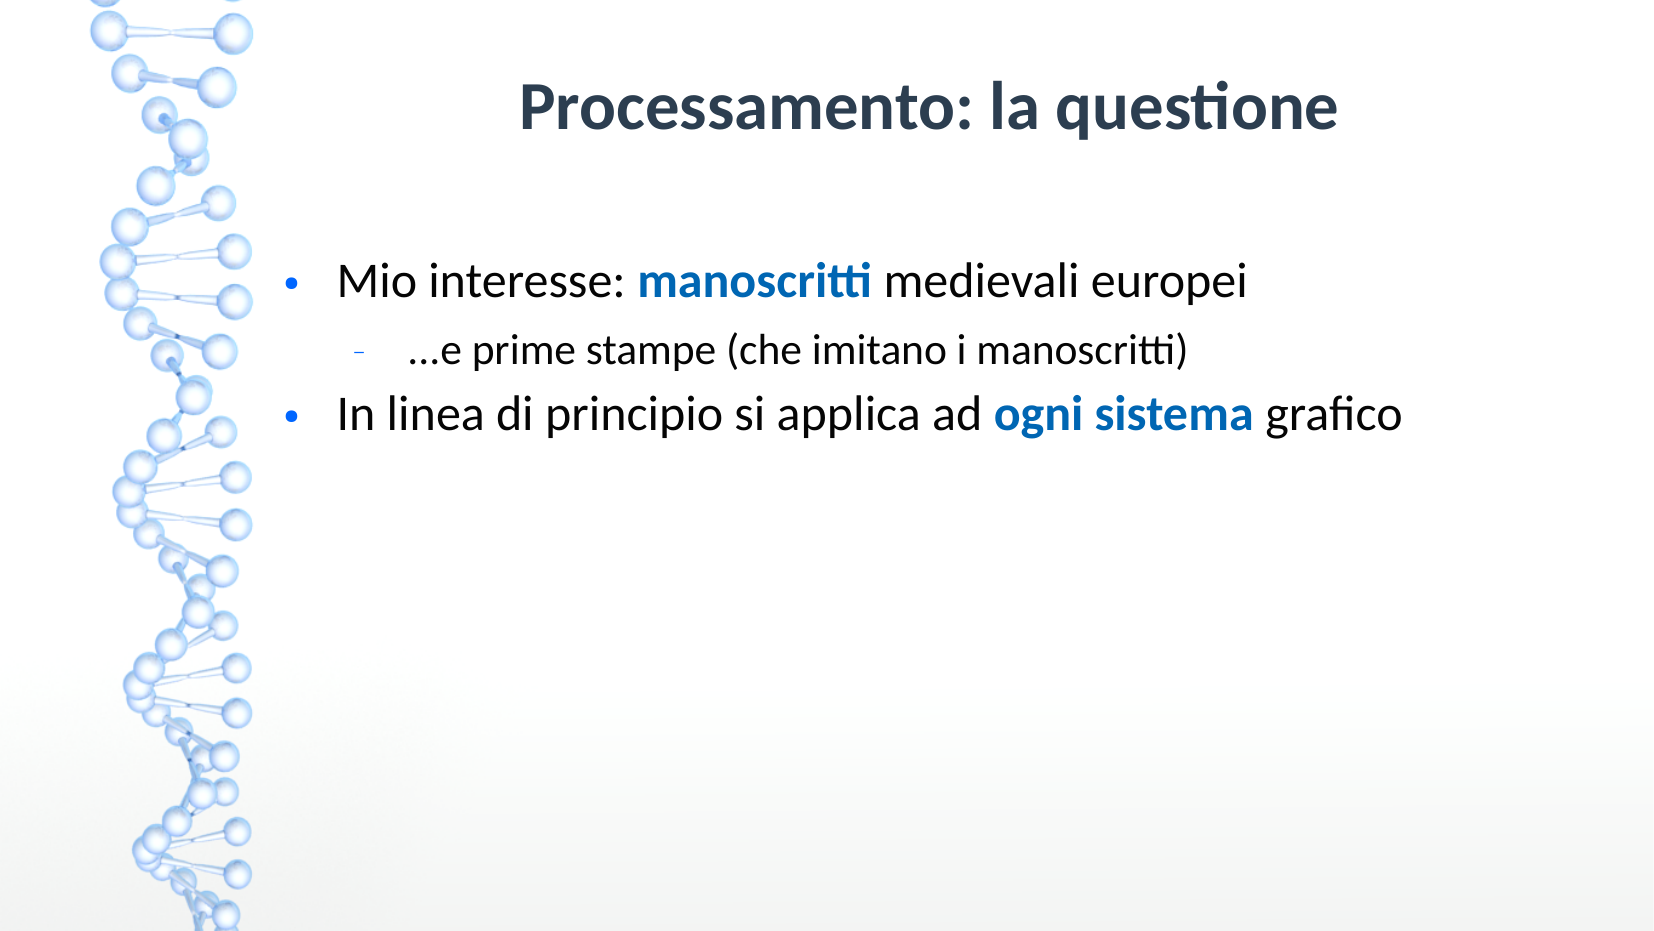

# Processamento: la questione
Mio interesse: manoscritti medievali europei
...e prime stampe (che imitano i manoscritti)
In linea di principio si applica ad ogni sistema grafico